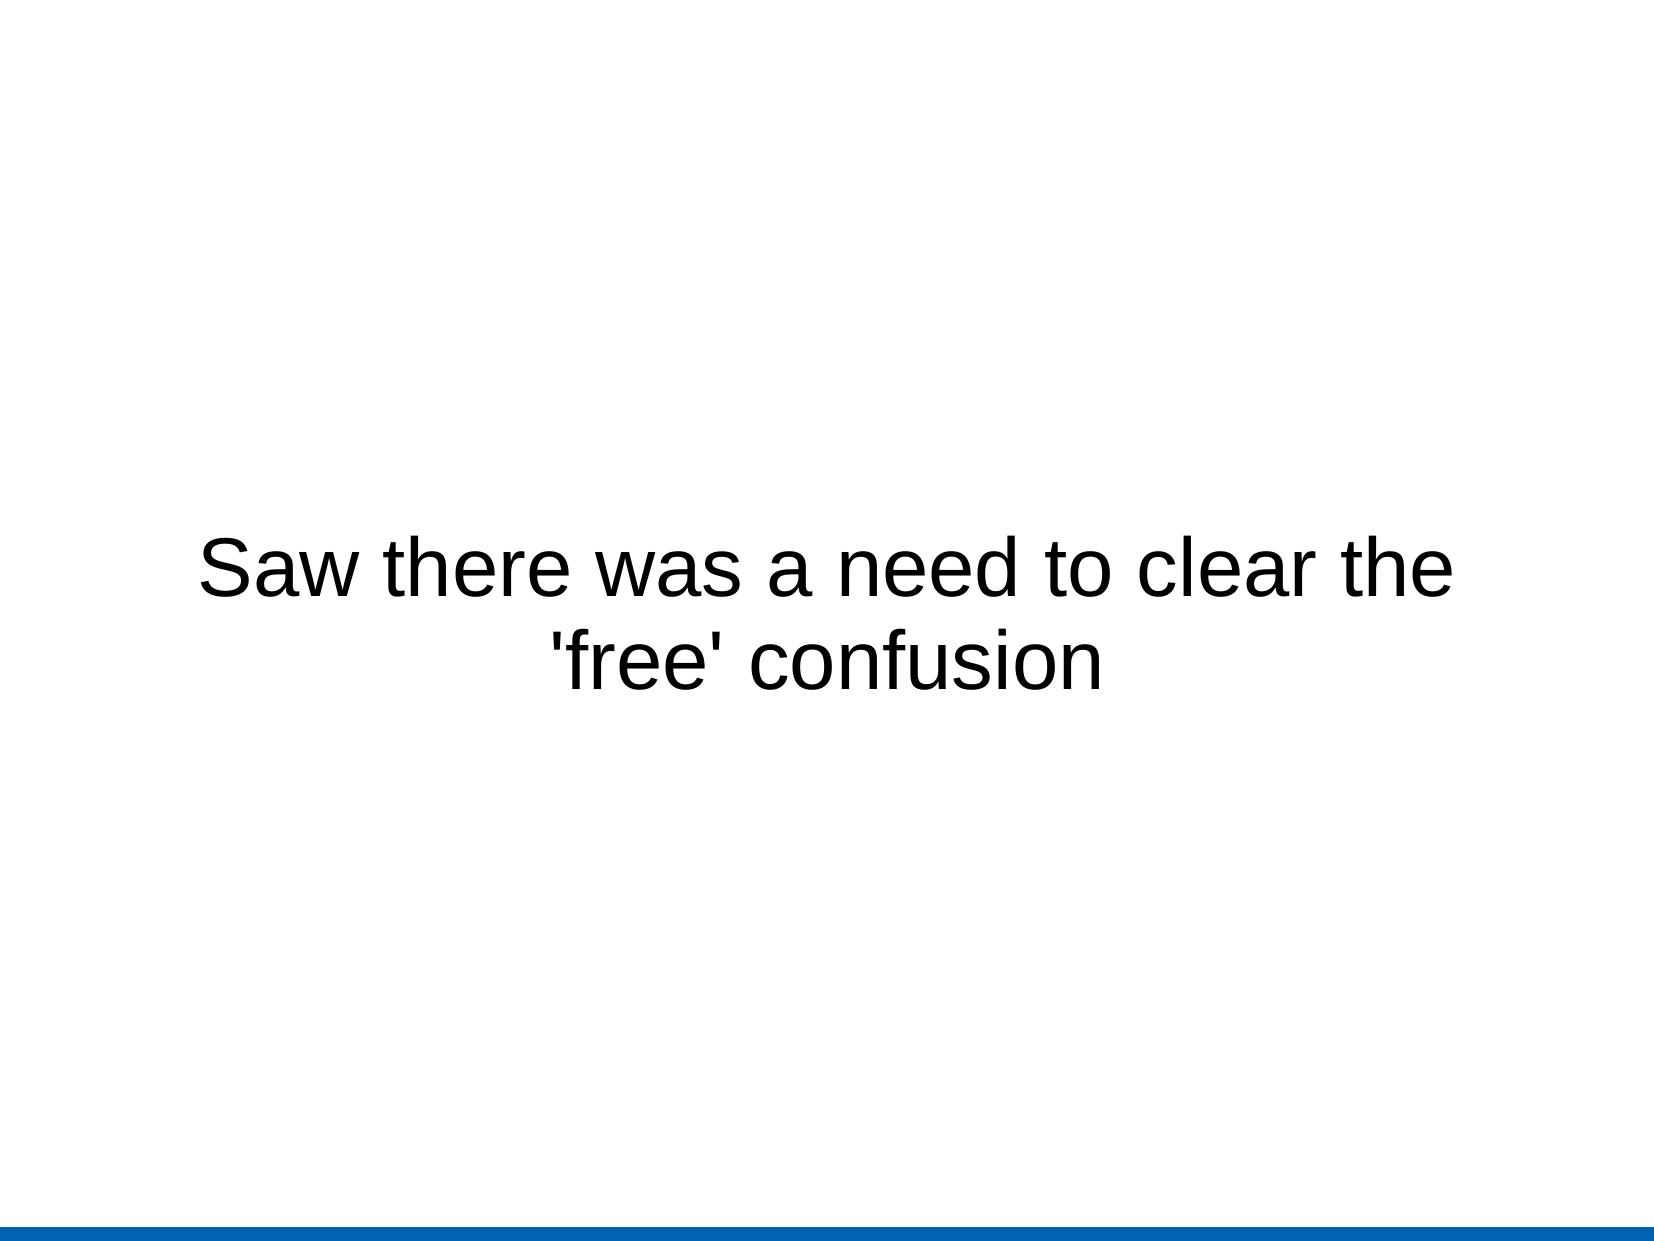

# Saw there was a need to clear the 'free' confusion